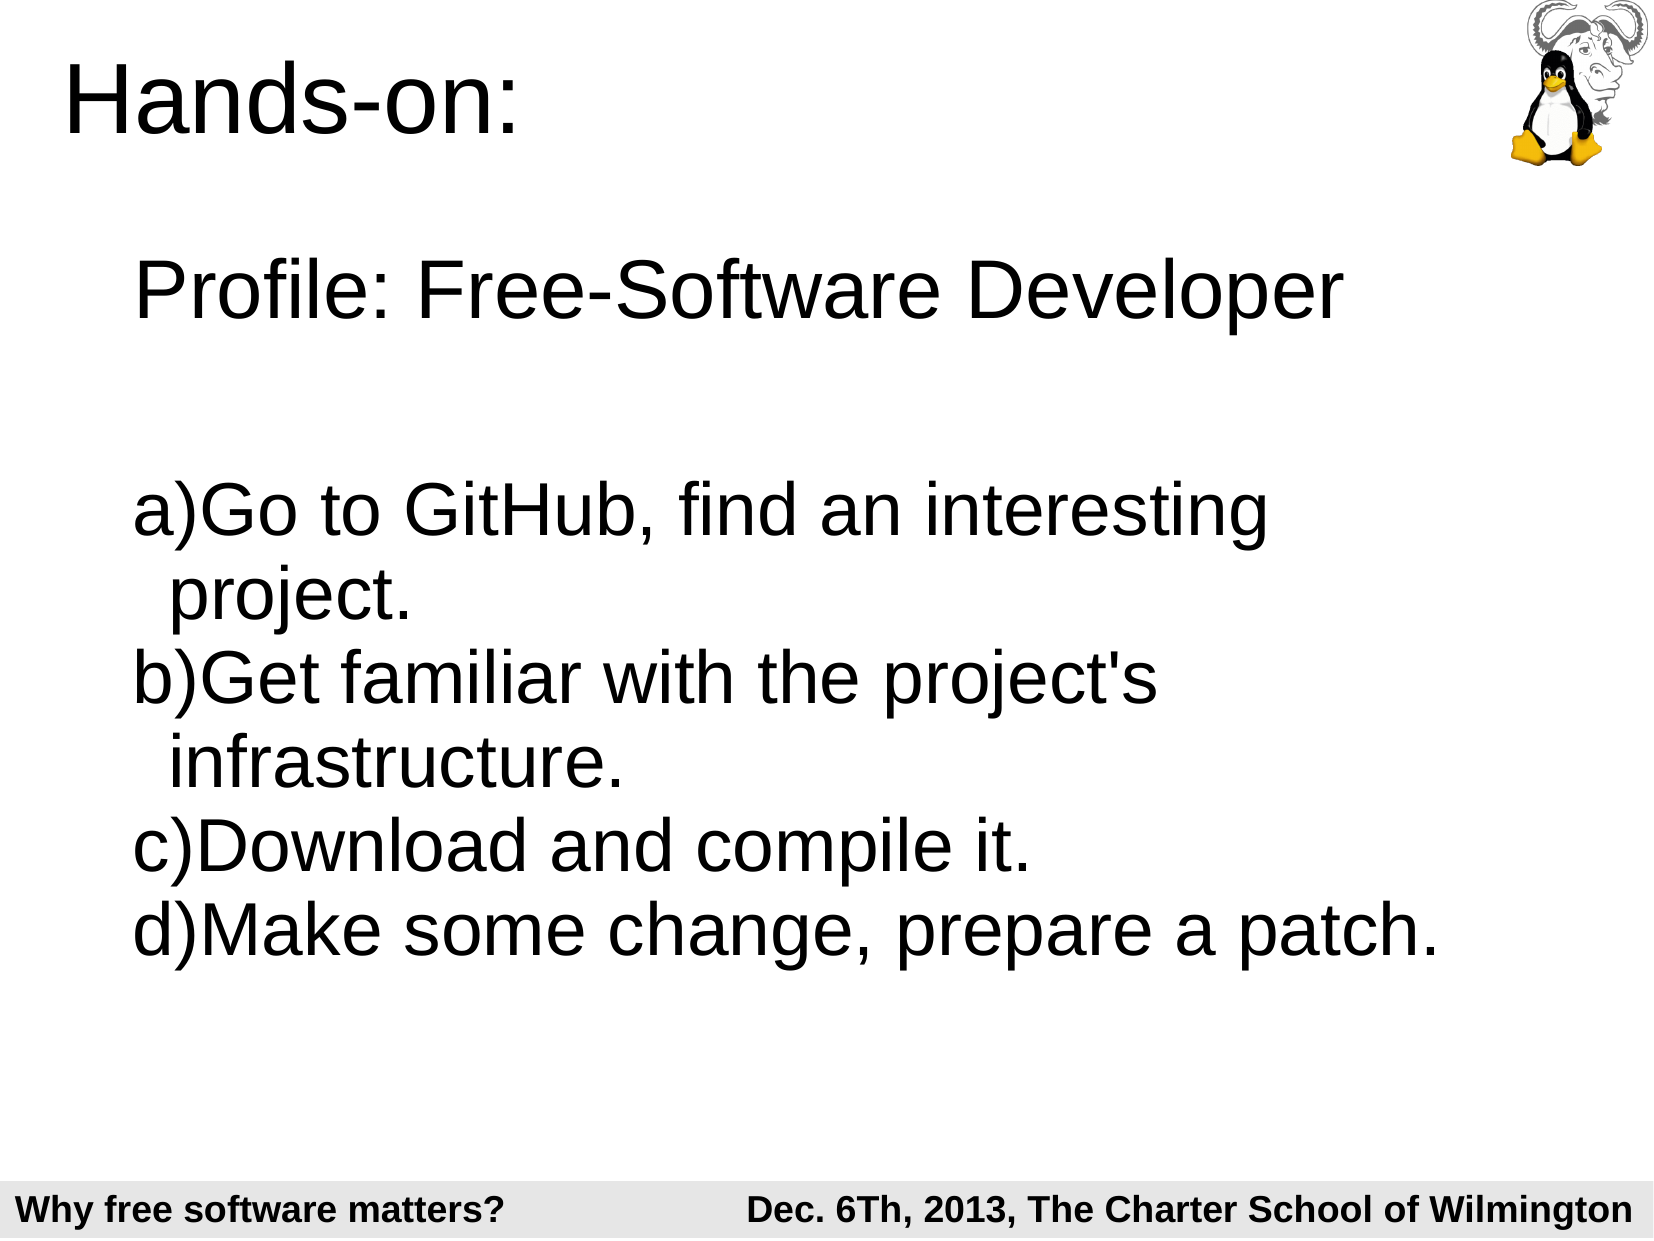

Hands-on:
Profile: Free-Software Developer
Go to GitHub, find an interesting project.
Get familiar with the project's infrastructure.
Download and compile it.
Make some change, prepare a patch.
Why free software matters? Dec. 6Th, 2013, The Charter School of Wilmington